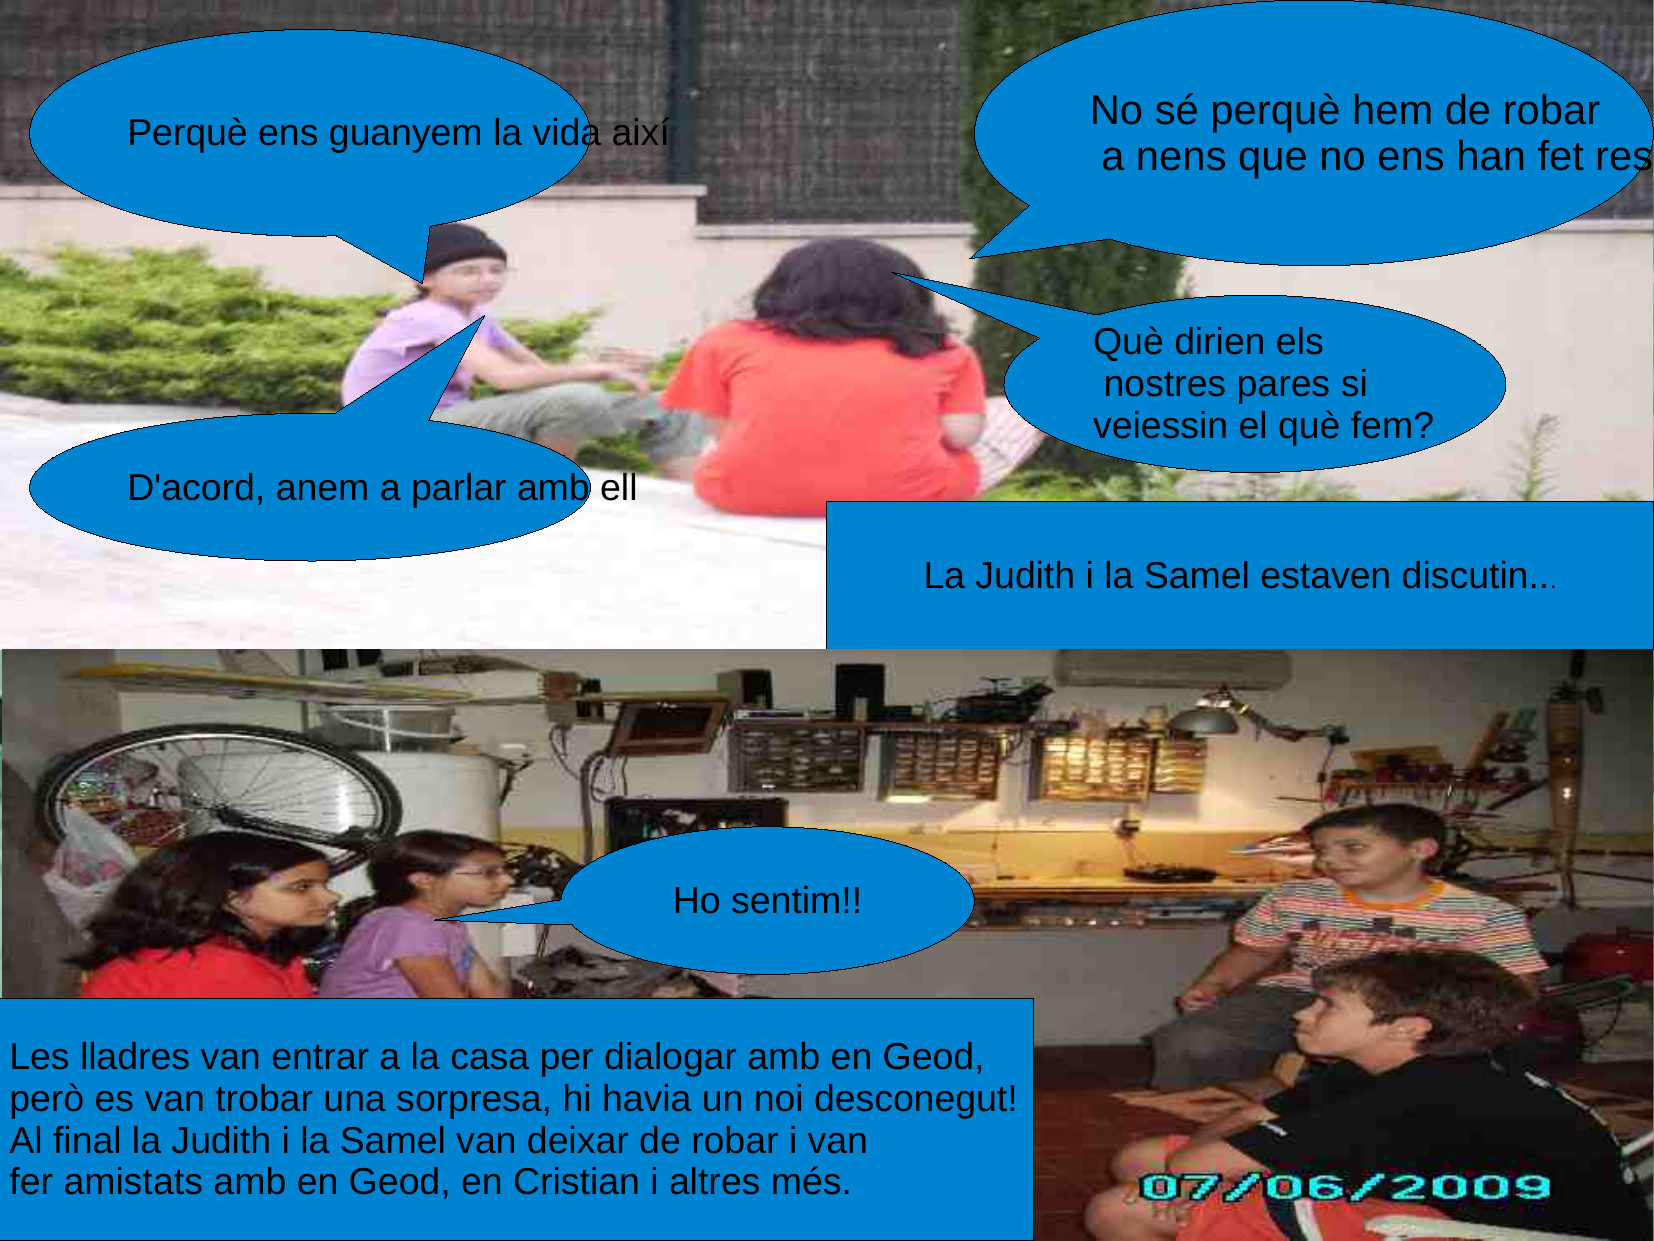

No sé perquè hem de robar
 a nens que no ens han fet res??!!
Perquè ens guanyem la vida així
Què dirien els
 nostres pares si
veiessin el què fem?
D'acord, anem a parlar amb ell
La Judith i la Samel estaven discutin...
Ho sentim!!
Les lladres van entrar a la casa per dialogar amb en Geod,
però es van trobar una sorpresa, hi havia un noi desconegut!
Al final la Judith i la Samel van deixar de robar i van
fer amistats amb en Geod, en Cristian i altres més.